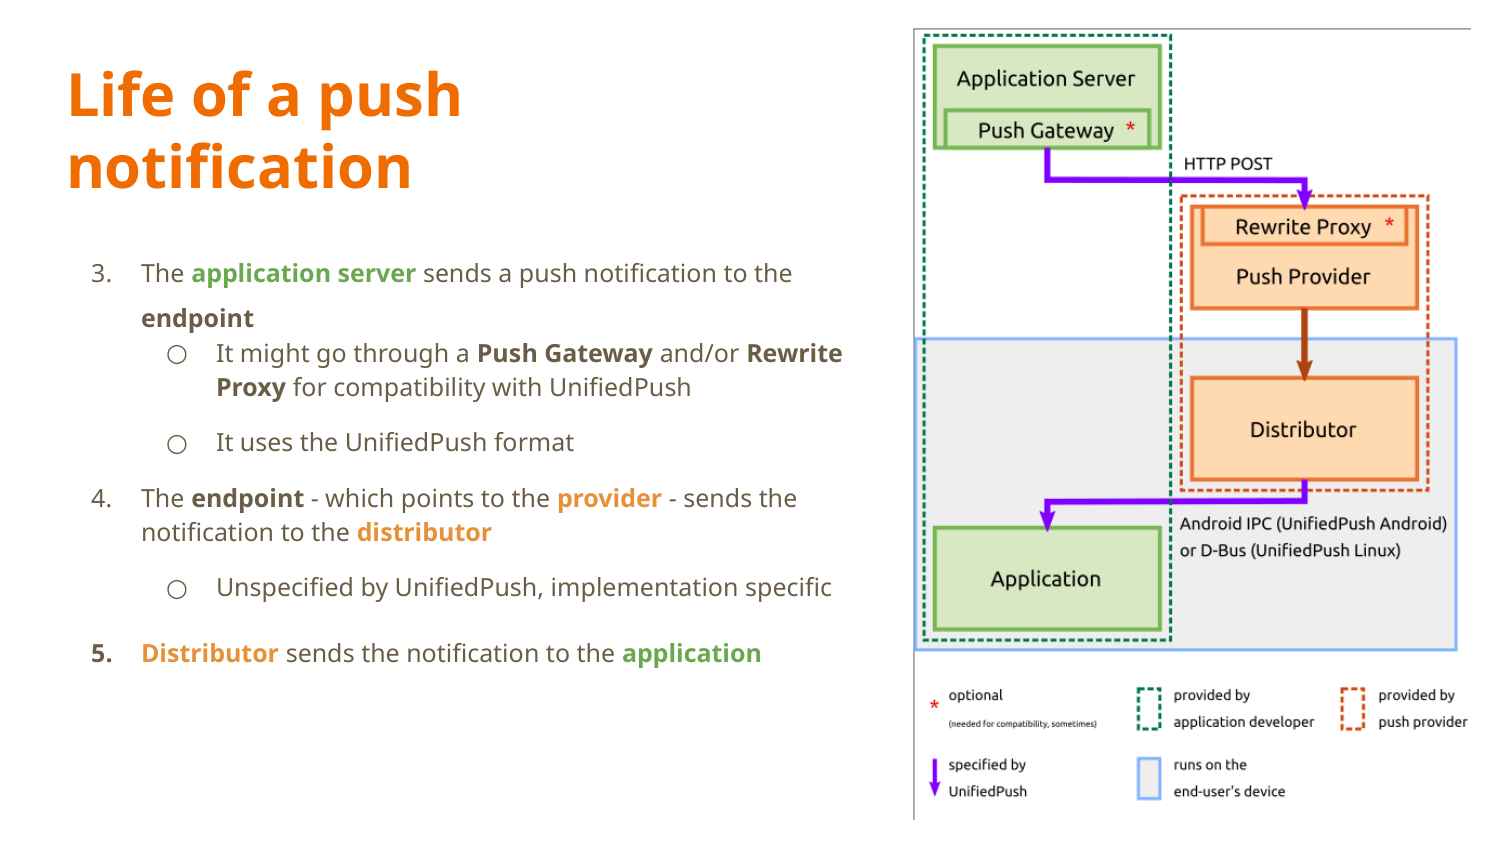

# Life of a push notification
The application server sends a push notification to the endpoint
It might go through a Push Gateway and/or Rewrite Proxy for compatibility with UnifiedPush
It uses the UnifiedPush format
The endpoint - which points to the provider - sends the notification to the distributor
Unspecified by UnifiedPush, implementation specific
Distributor sends the notification to the application